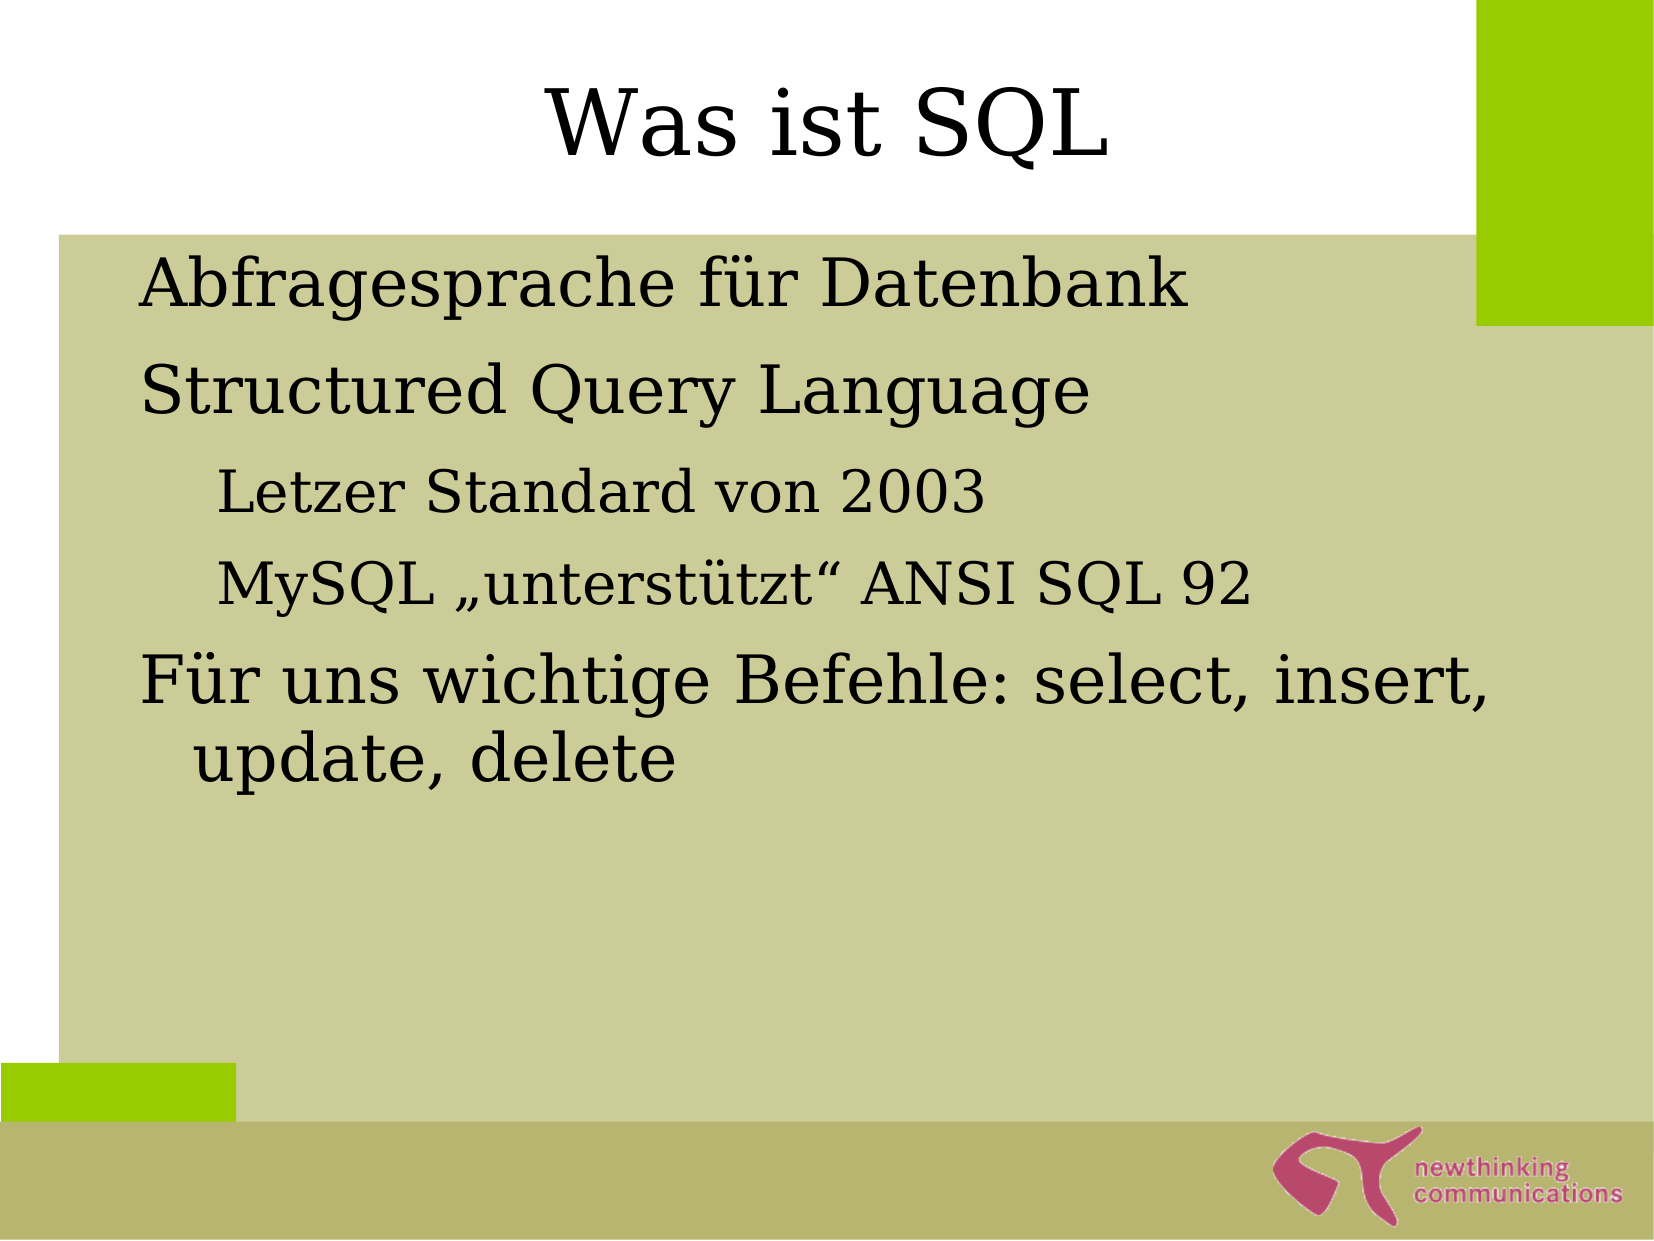

# Was ist SQL
Abfragesprache für Datenbank
Structured Query Language
Letzer Standard von 2003
MySQL „unterstützt“ ANSI SQL 92
Für uns wichtige Befehle: select, insert, update, delete